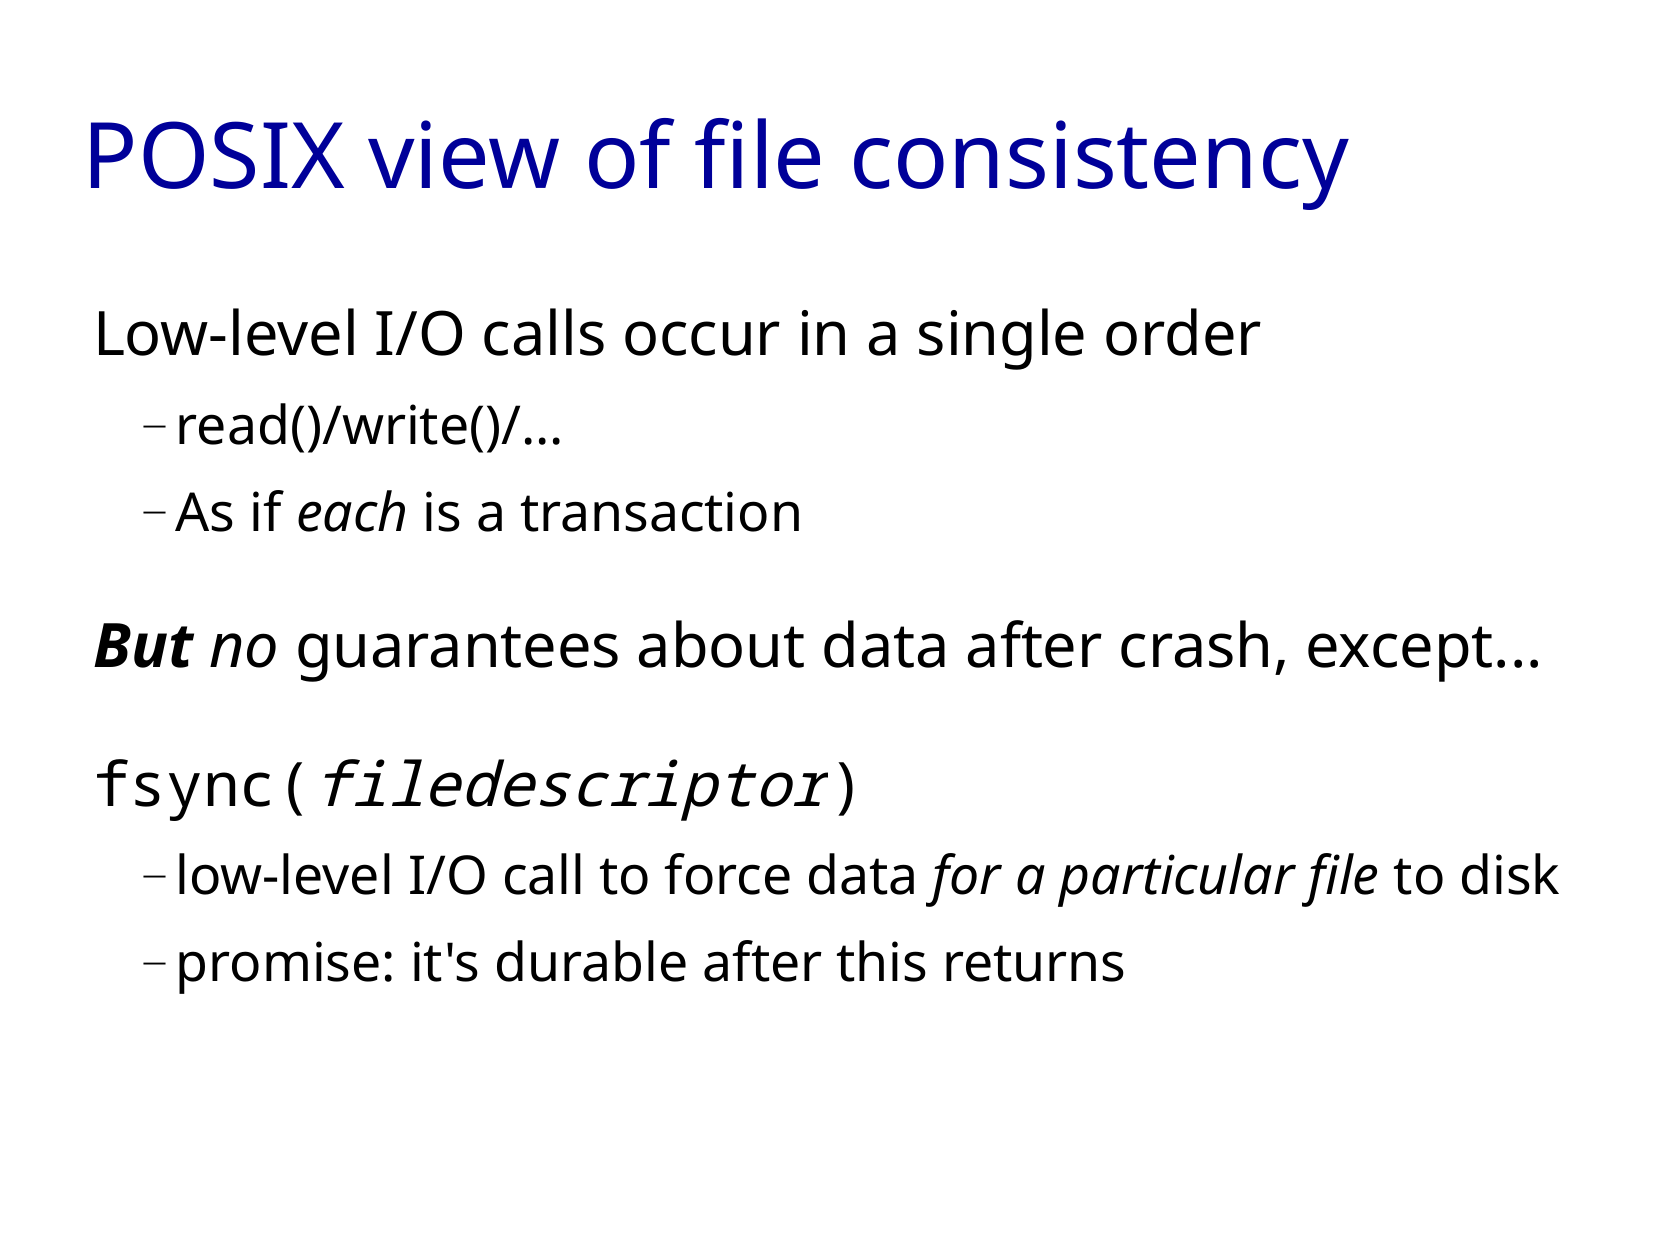

# POSIX view of file consistency
Low-level I/O calls occur in a single order
read()/write()/...
As if each is a transaction
But no guarantees about data after crash, except...
fsync(filedescriptor)
low-level I/O call to force data for a particular file to disk
promise: it's durable after this returns